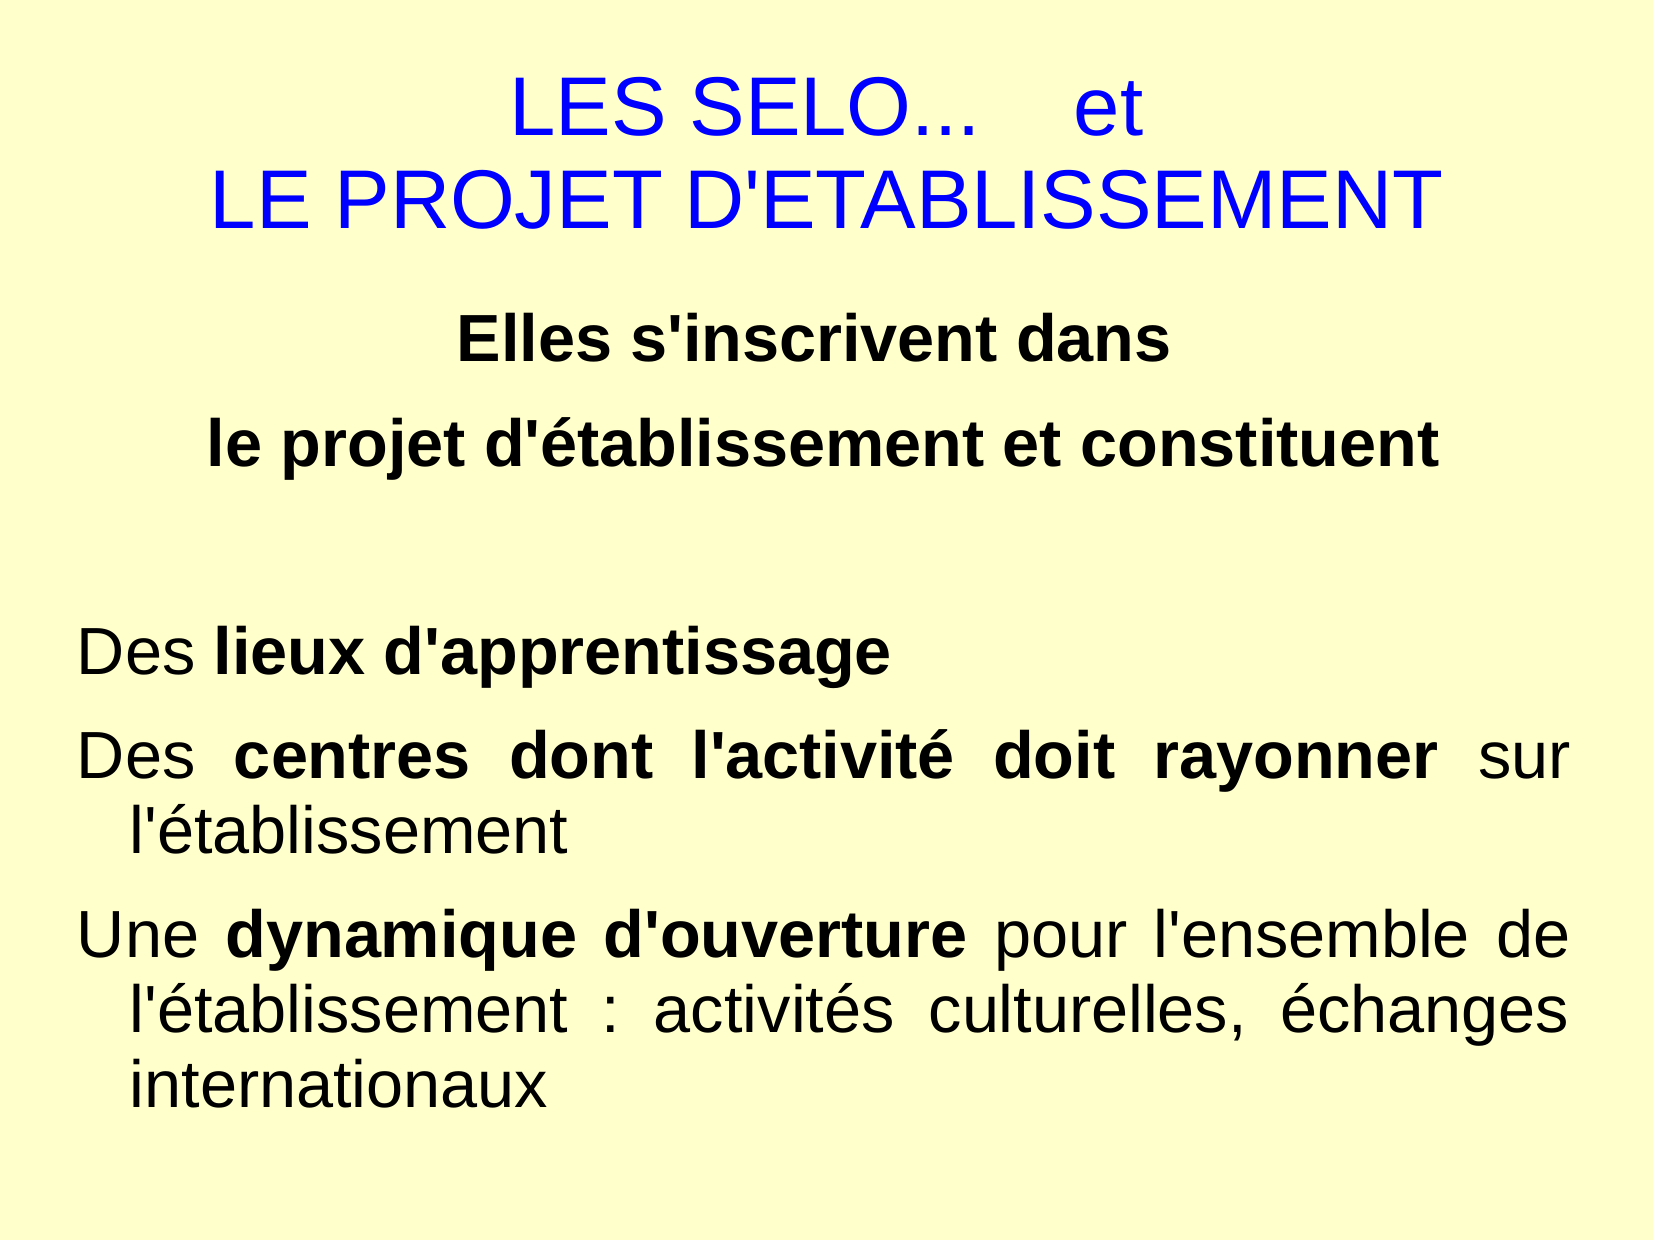

# LES SELO... et LE PROJET D'ETABLISSEMENT
Elles s'inscrivent dans
le projet d'établissement et constituent
Des lieux d'apprentissage
Des centres dont l'activité doit rayonner sur l'établissement
Une dynamique d'ouverture pour l'ensemble de l'établissement : activités culturelles, échanges internationaux